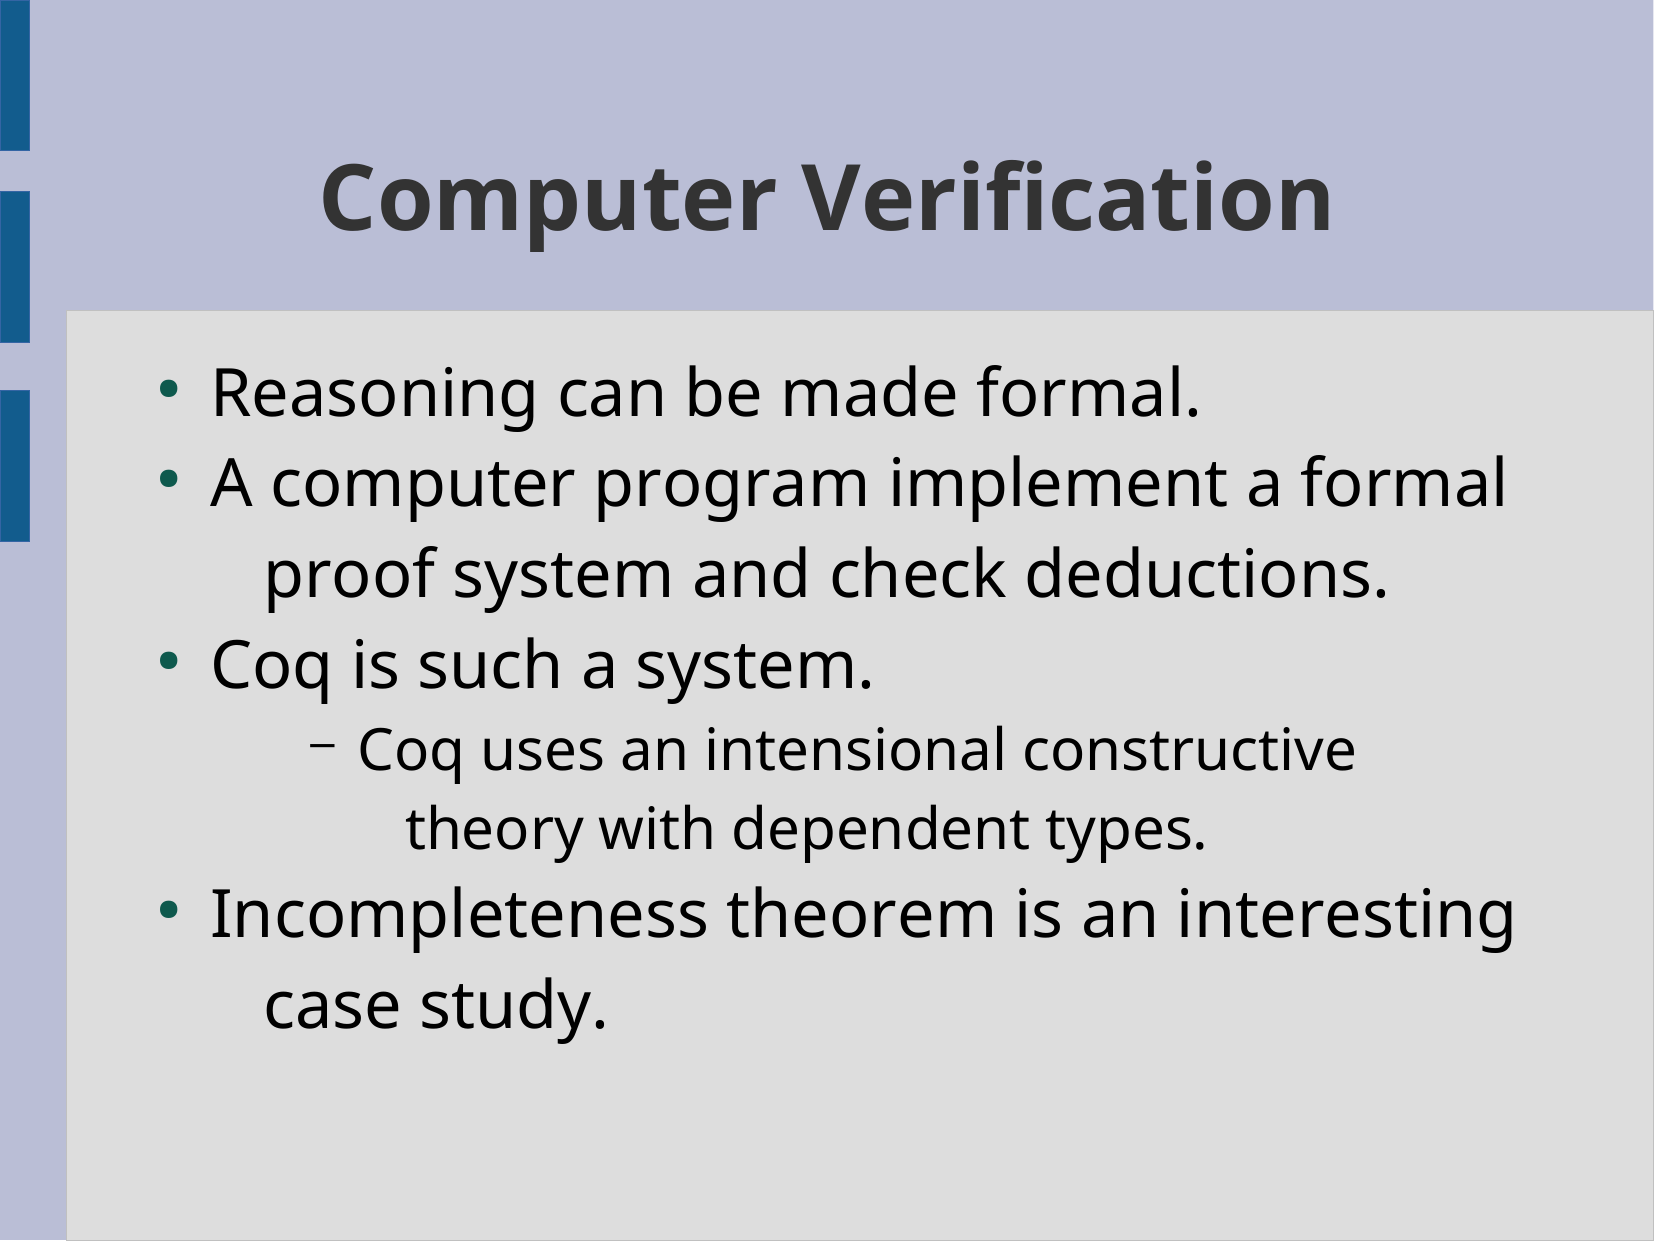

# Computer Verification
Reasoning can be made formal.
A computer program implement a formal proof system and check deductions.
Coq is such a system.
Coq uses an intensional constructive theory with dependent types.
Incompleteness theorem is an interesting case study.